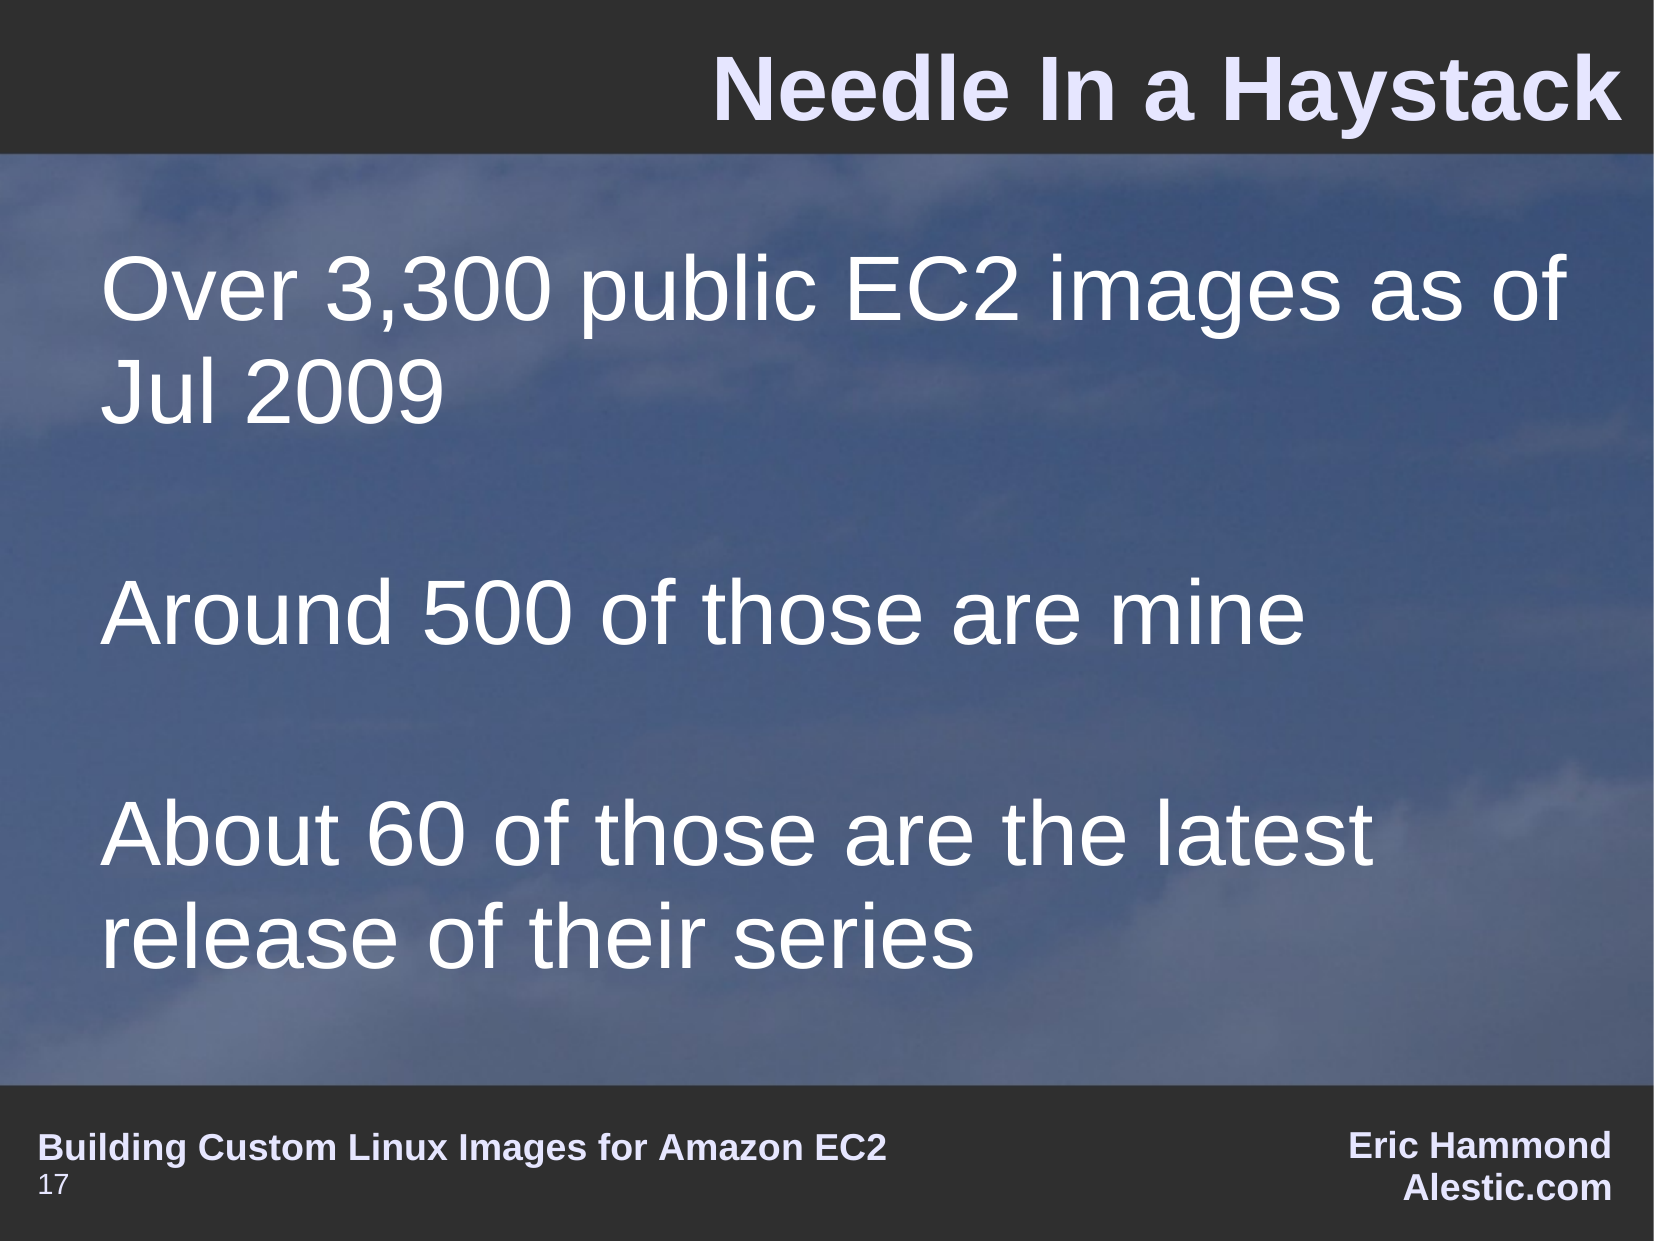

# Needle In a Haystack
Over 3,300 public EC2 images as of Jul 2009
Around 500 of those are mine
About 60 of those are the latest release of their series
17
Eric Hammond
Alestic.com